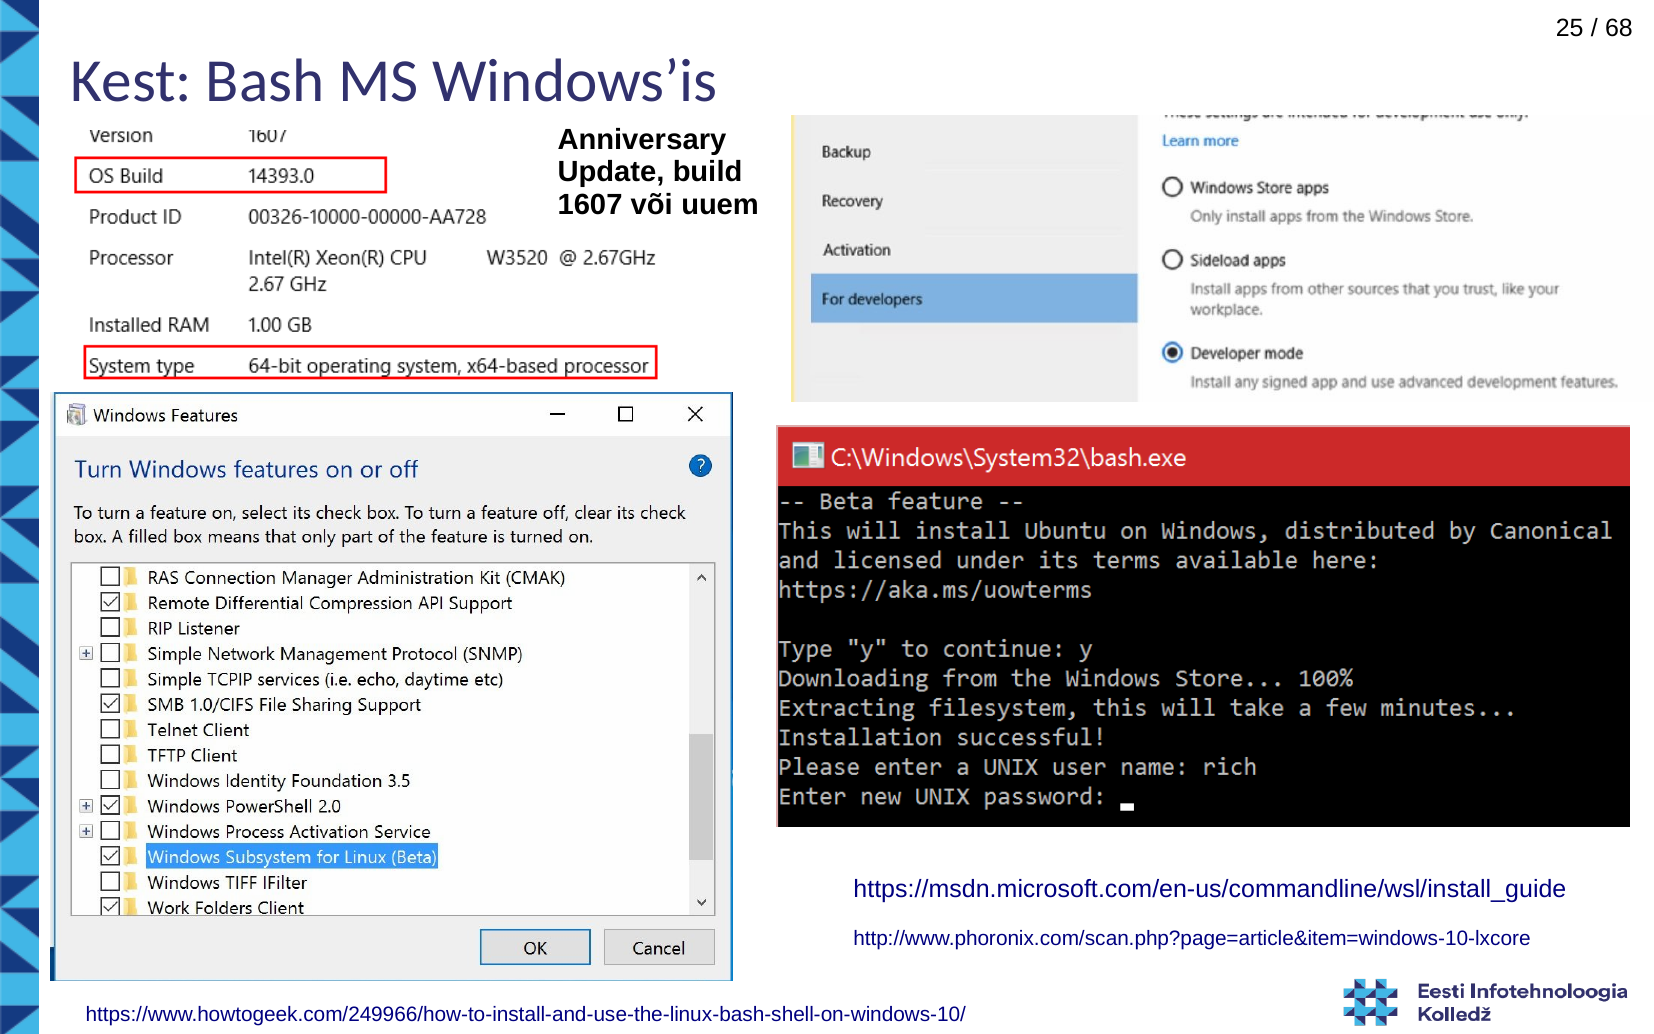

# Kest: Bash MS Windows’is
Anniversary Update, build 1607 või uuem
https://msdn.microsoft.com/en-us/commandline/wsl/install_guide
http://www.phoronix.com/scan.php?page=article&item=windows-10-lxcore
https://www.howtogeek.com/249966/how-to-install-and-use-the-linux-bash-shell-on-windows-10/